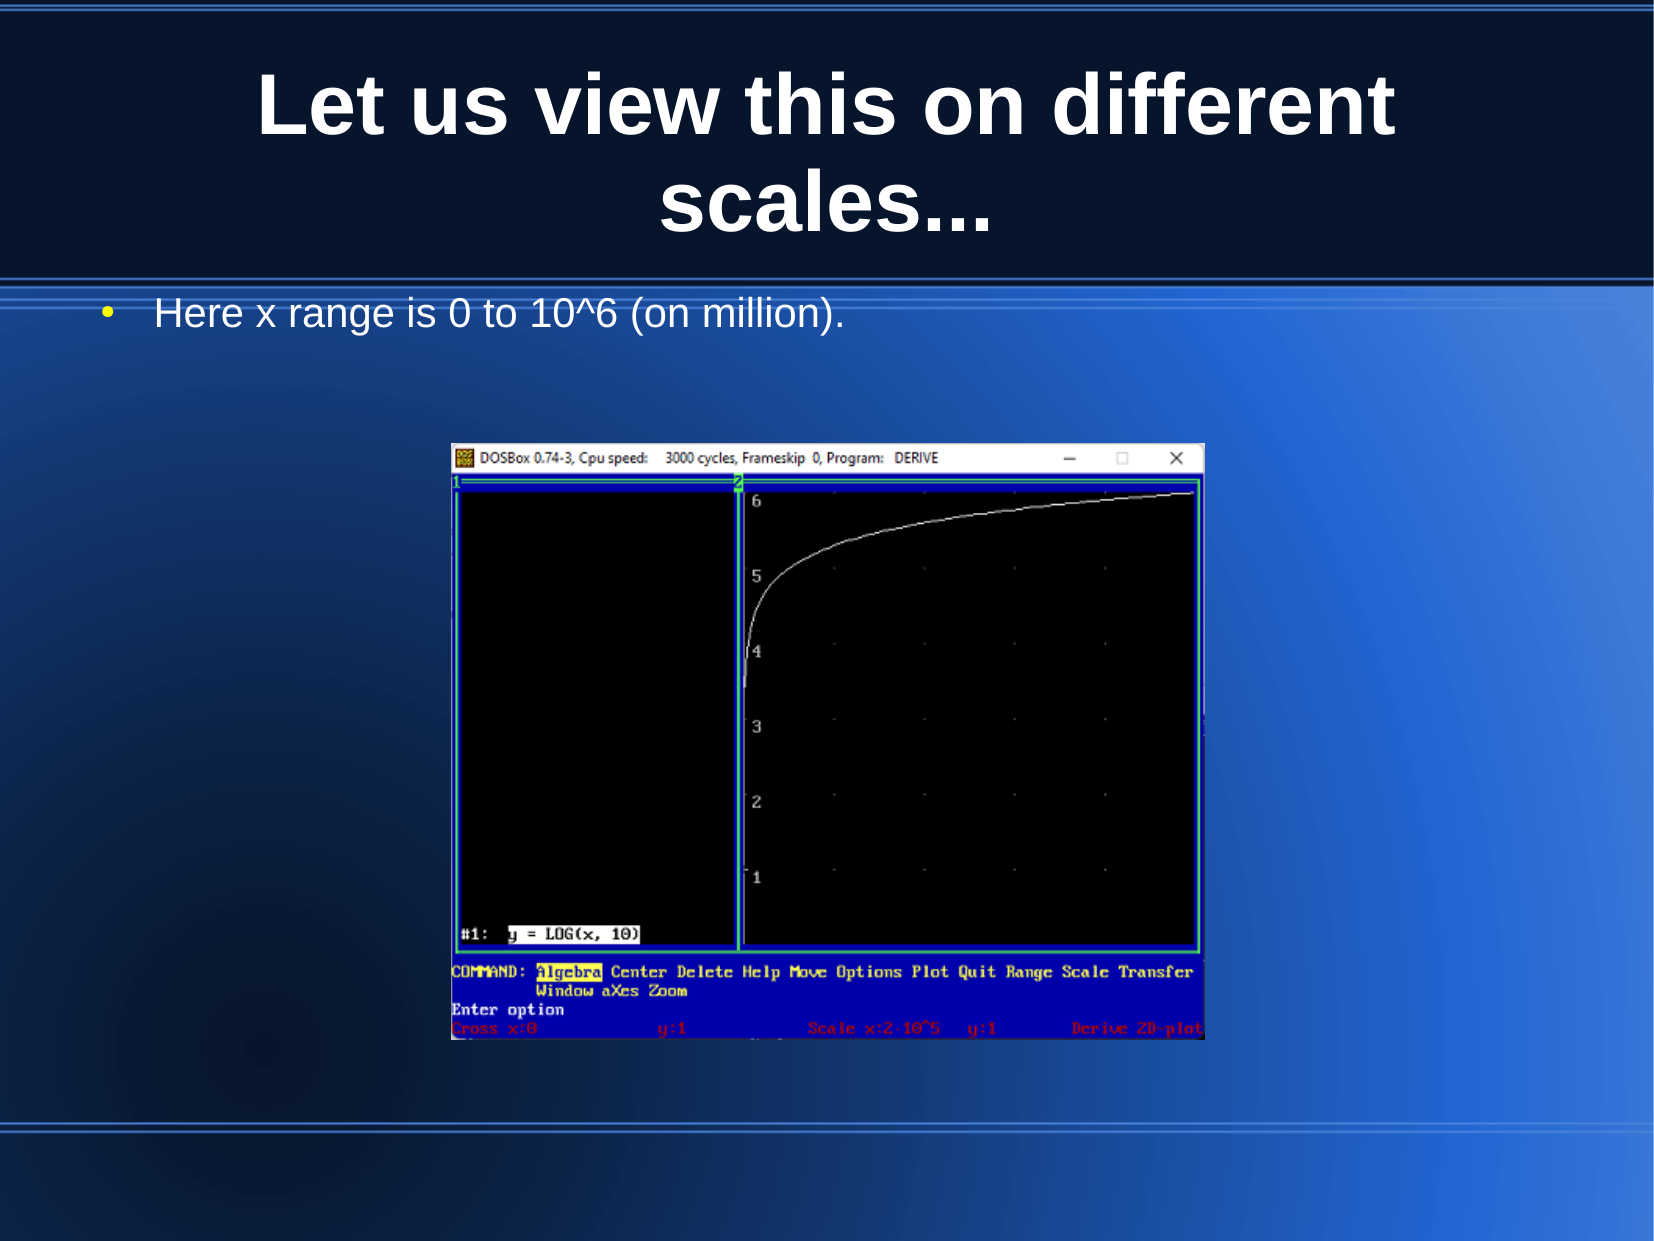

# Let us view this on different scales...
Here x range is 0 to 10^6 (on million).